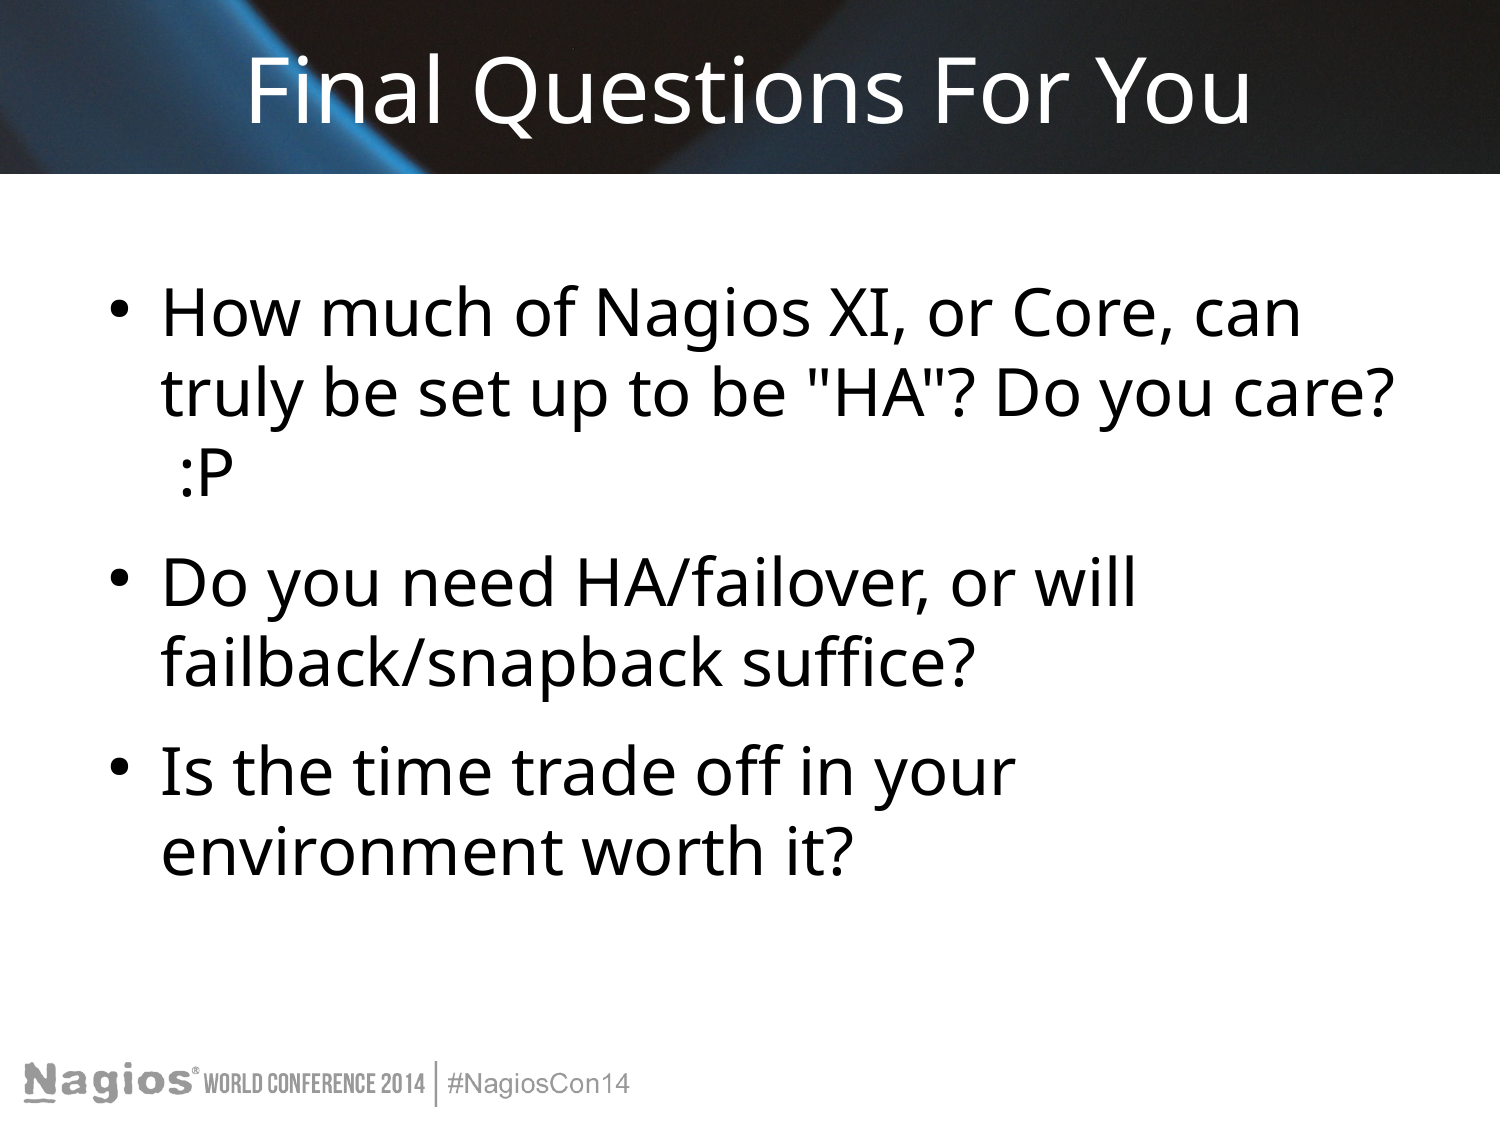

# Final Questions For You
How much of Nagios XI, or Core, can truly be set up to be "HA"? Do you care? :P
Do you need HA/failover, or will failback/snapback suffice?
Is the time trade off in your environment worth it?